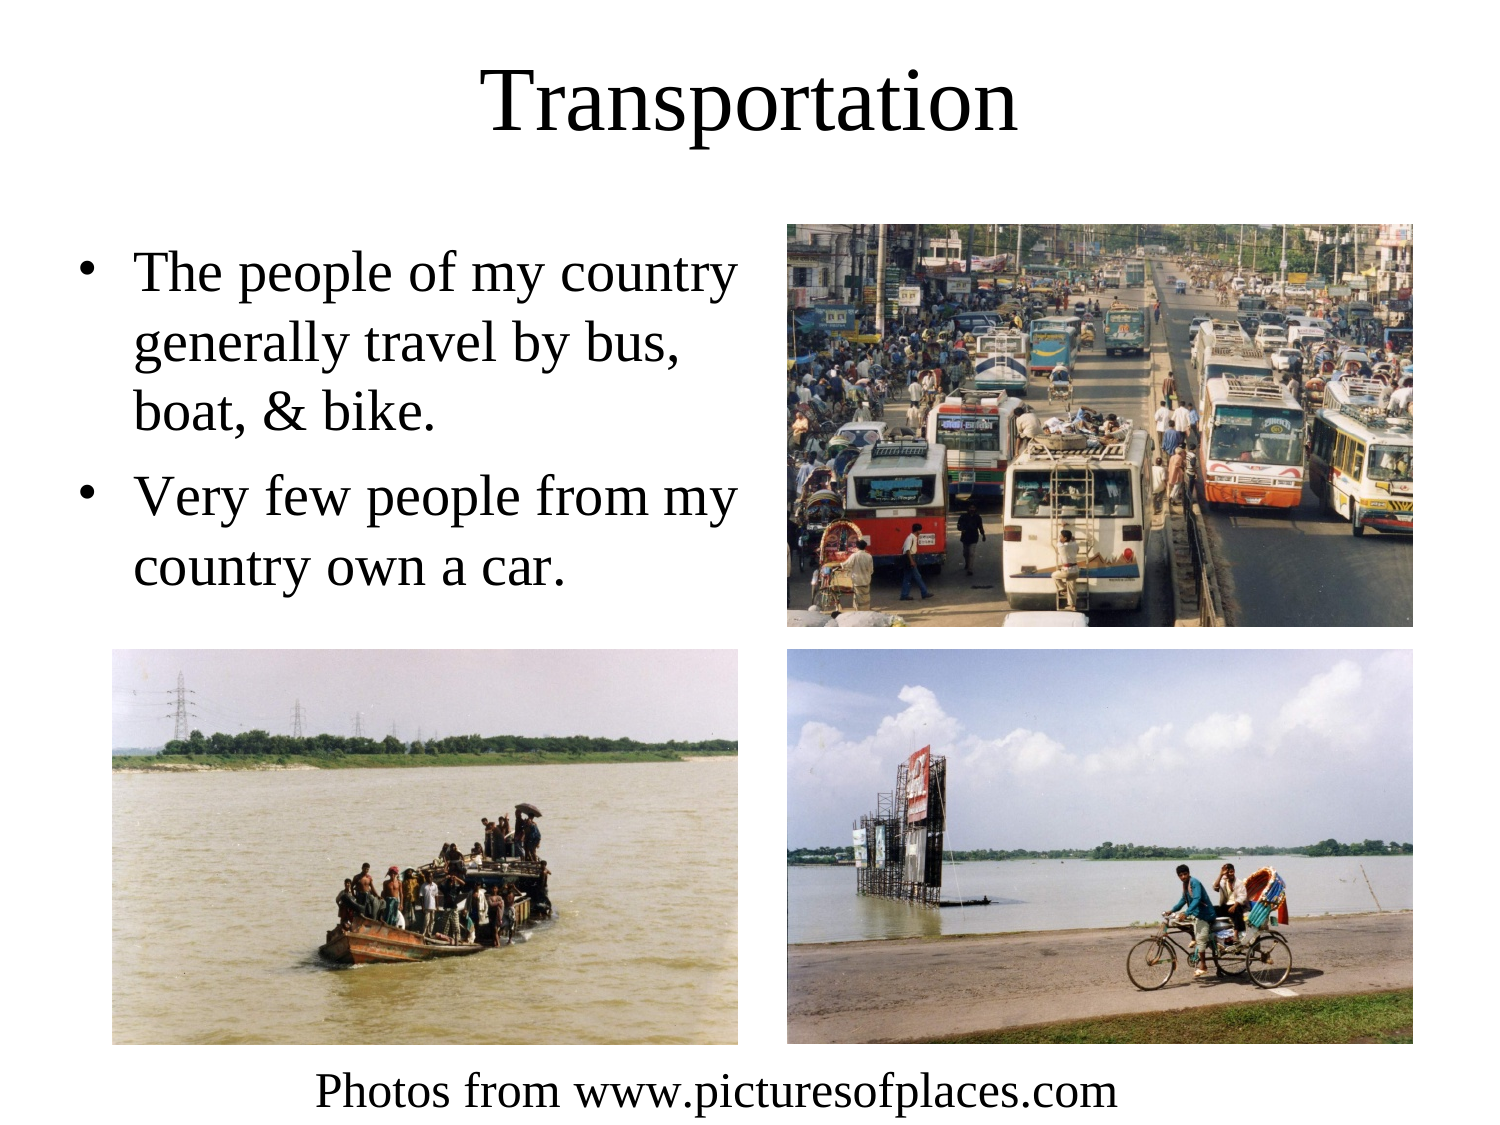

# Transportation
The people of my country generally travel by bus, boat, & bike.
Very few people from my country own a car.
Photos from www.picturesofplaces.com